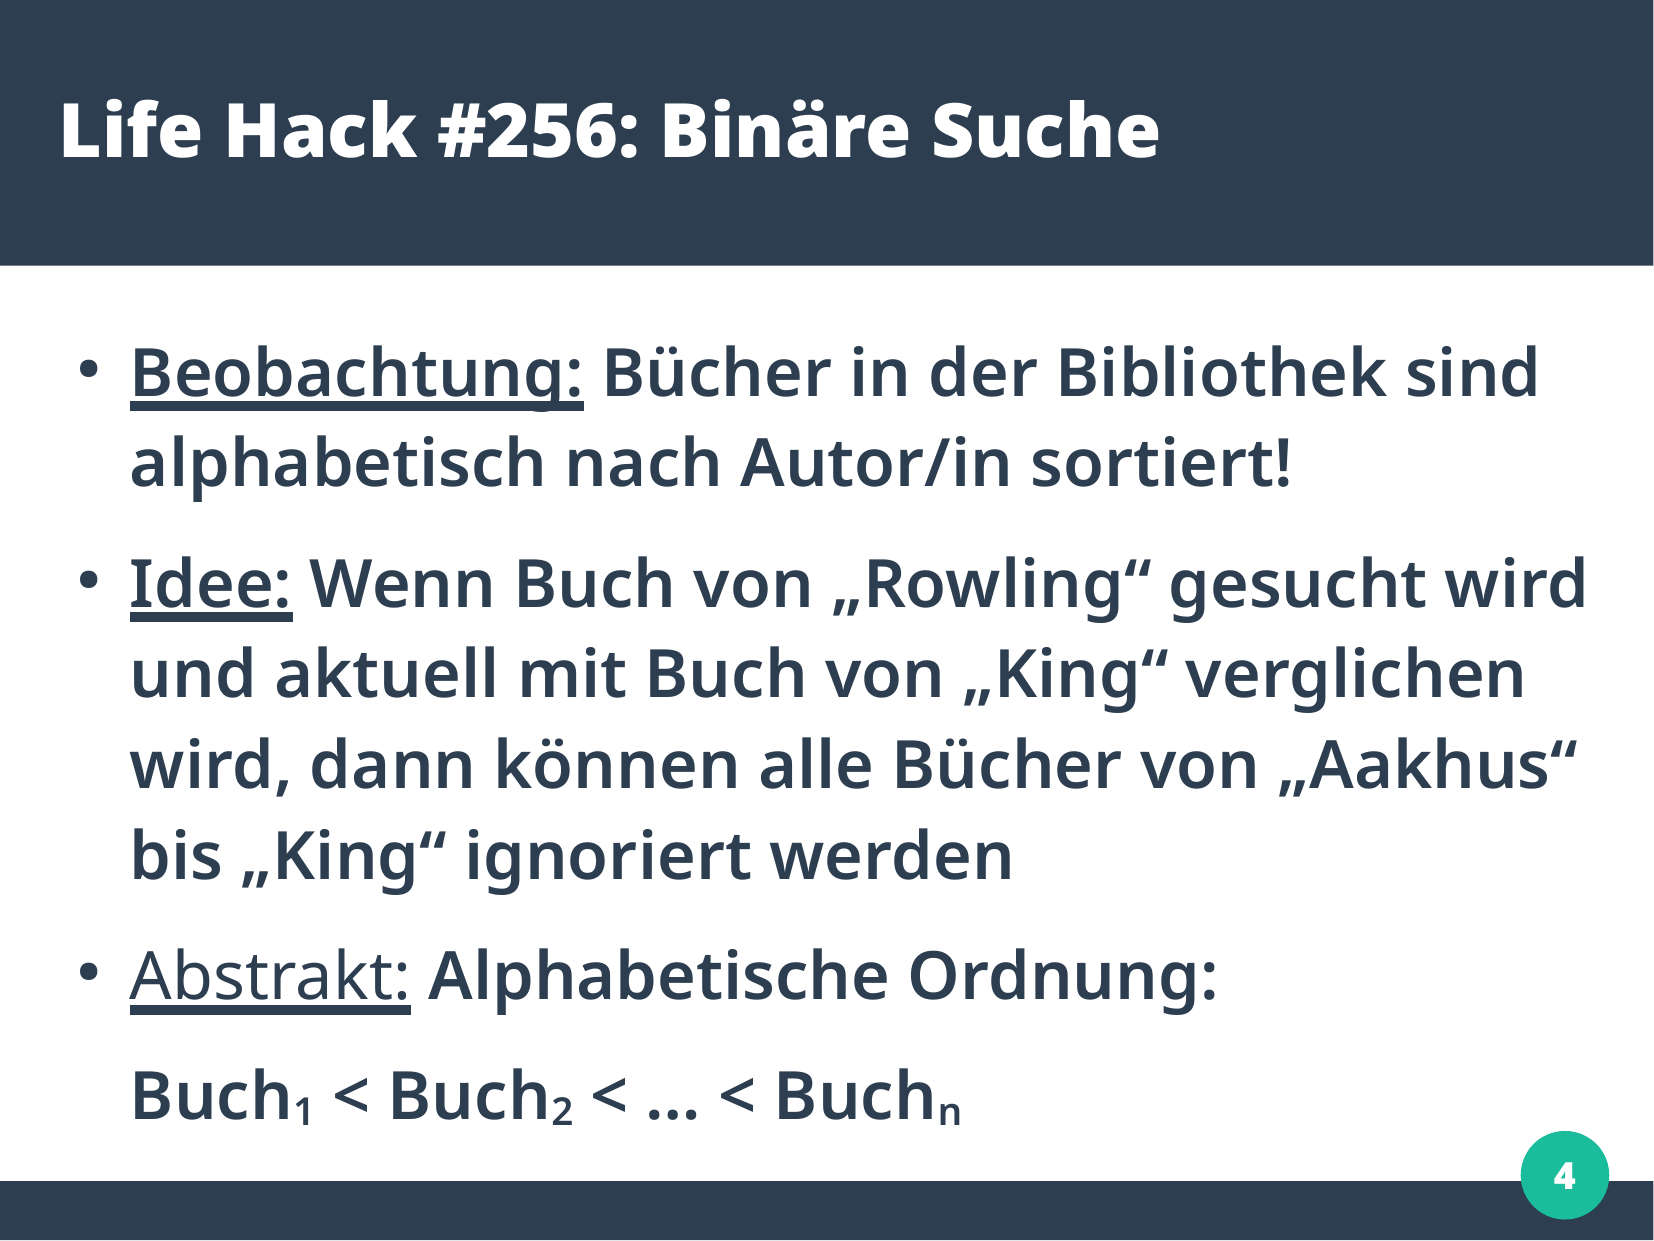

# Life Hack #256: Binäre Suche
Beobachtung: Bücher in der Bibliothek sind alphabetisch nach Autor/in sortiert!
Idee: Wenn Buch von „Rowling“ gesucht wird und aktuell mit Buch von „King“ verglichen wird, dann können alle Bücher von „Aakhus“ bis „King“ ignoriert werden
Abstrakt: Alphabetische Ordnung:
Buch1 < Buch2 < … < Buchn
4